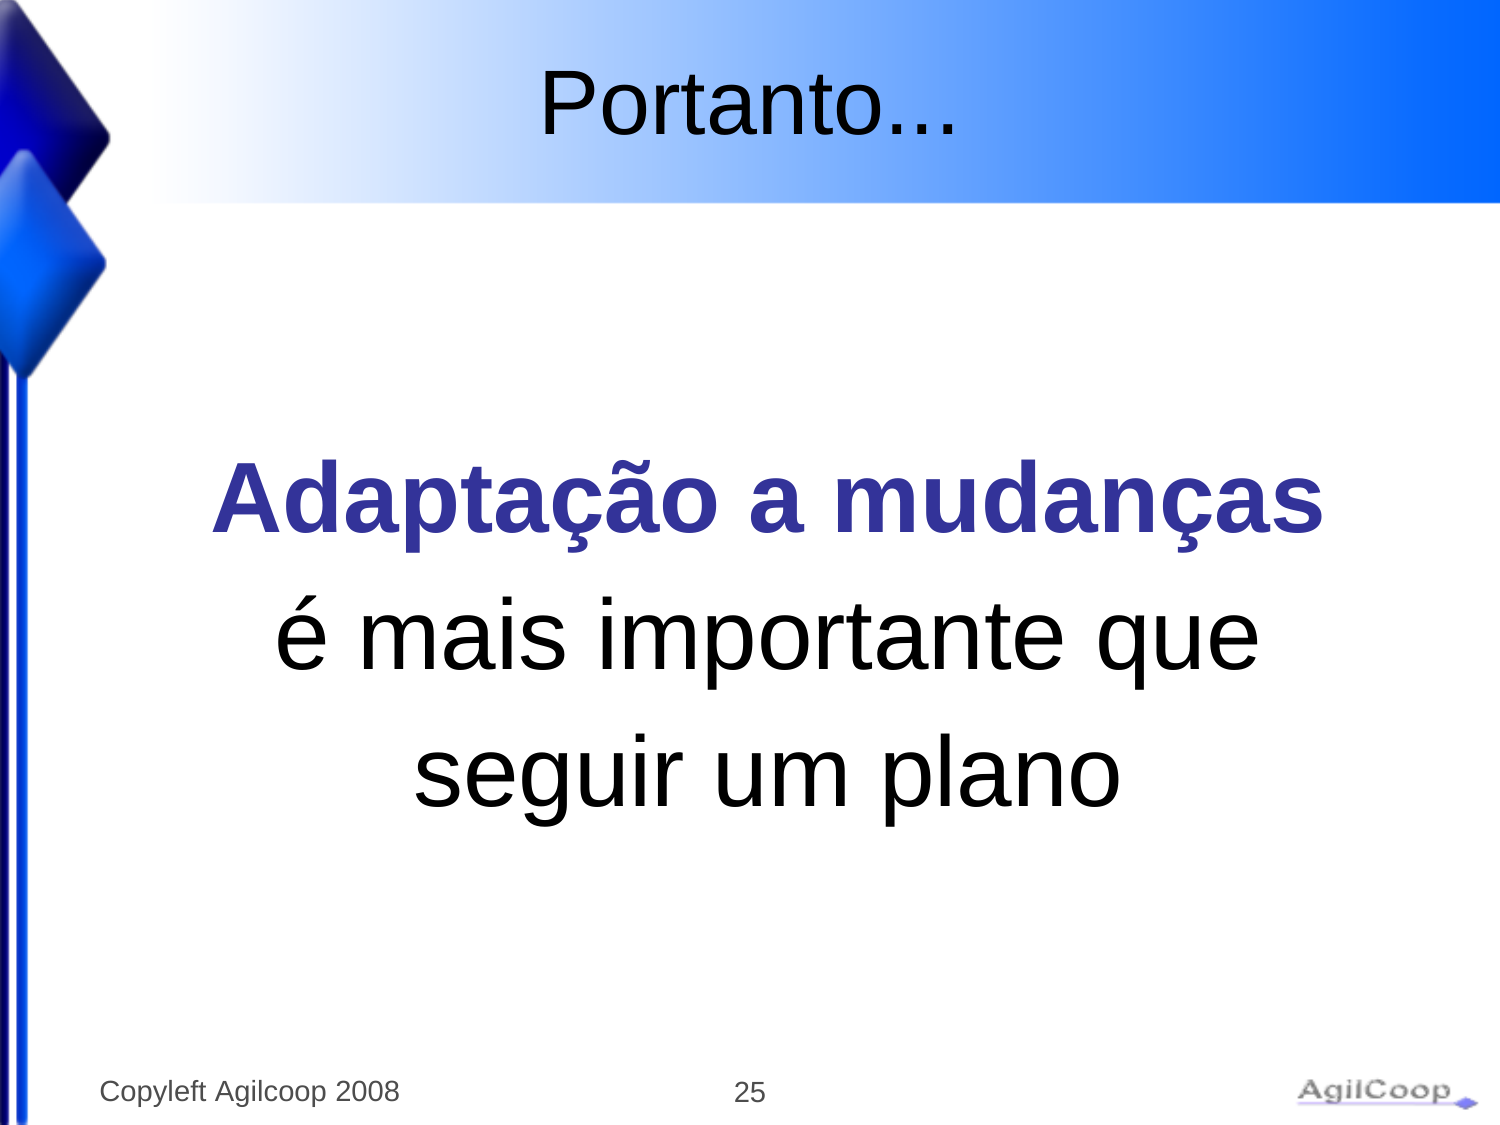

# Portanto...
Adaptação a mudanças
é mais importante que
seguir um plano
25